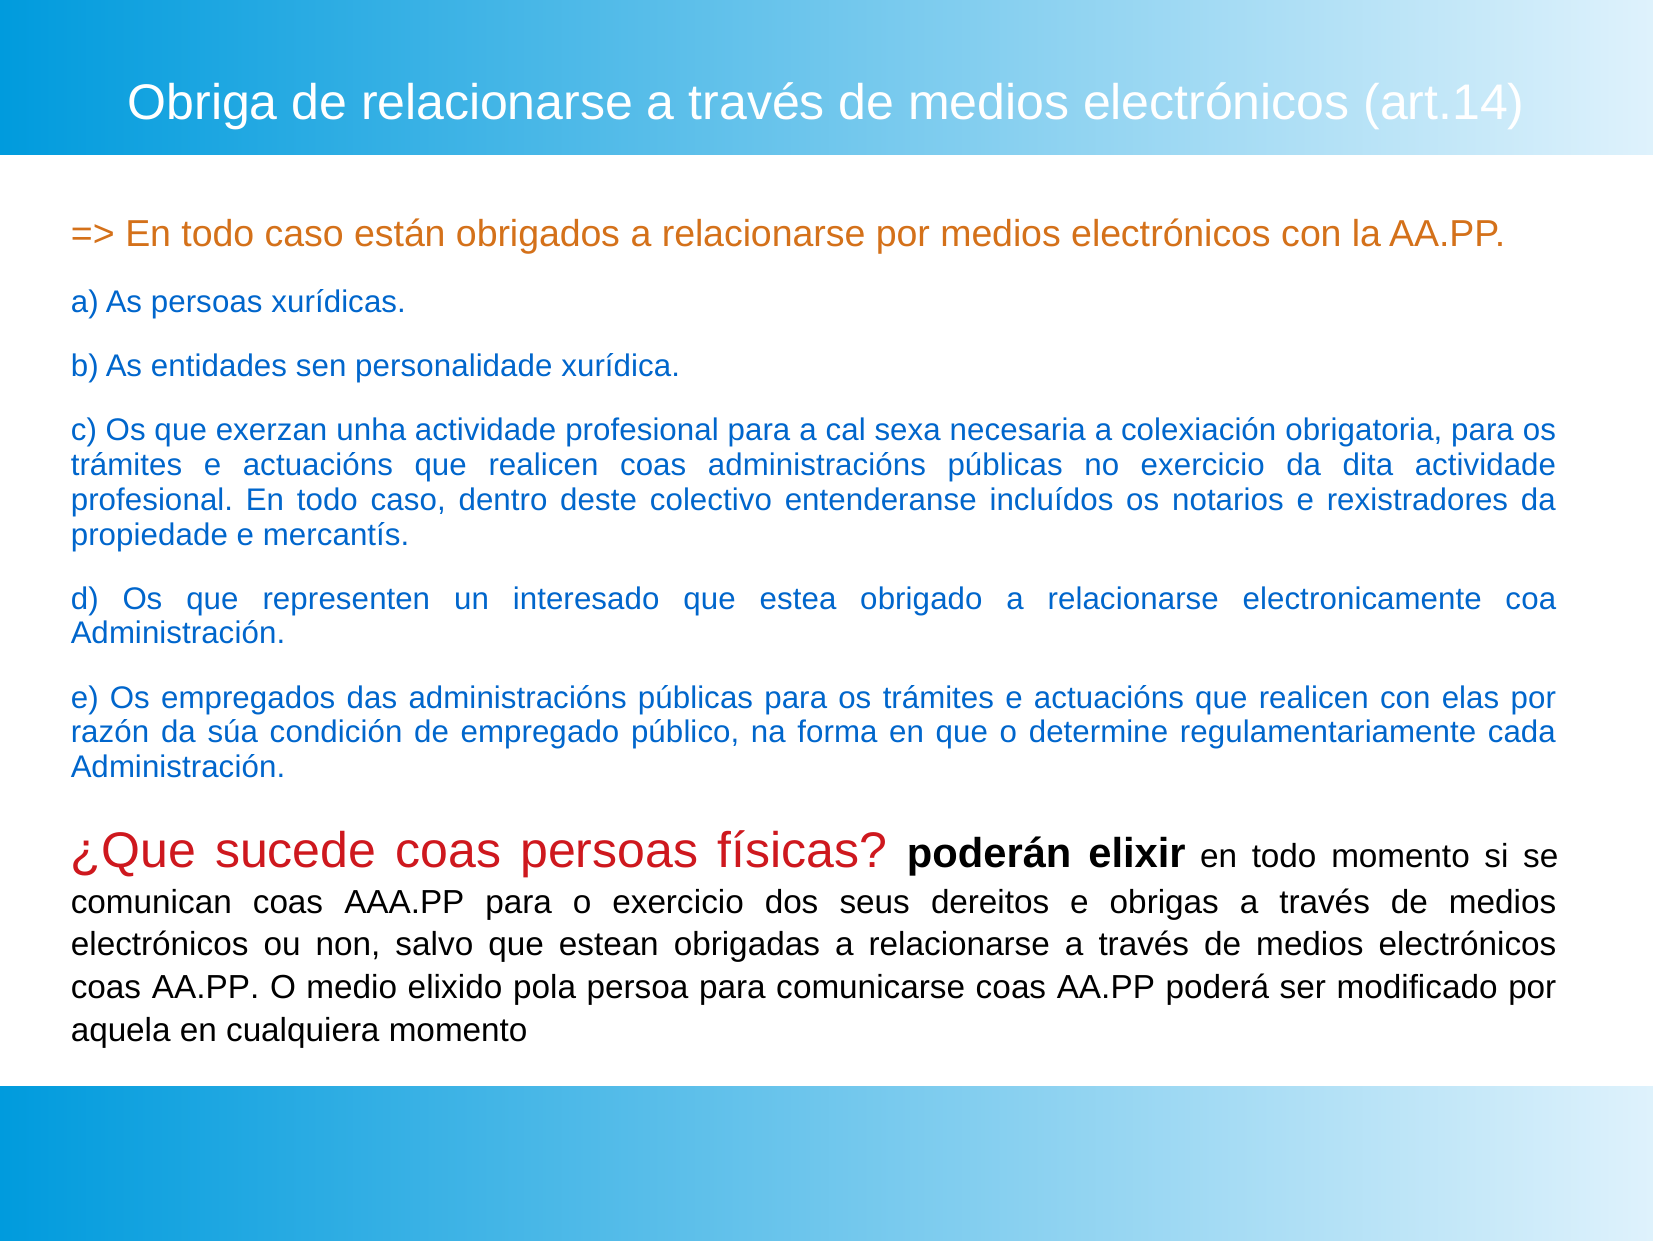

# Obriga de relacionarse a través de medios electrónicos (art.14)
=> En todo caso están obrigados a relacionarse por medios electrónicos con la AA.PP.
a) As persoas xurídicas.
b) As entidades sen personalidade xurídica.
c) Os que exerzan unha actividade profesional para a cal sexa necesaria a colexiación obrigatoria, para os trámites e actuacións que realicen coas administracións públicas no exercicio da dita actividade profesional. En todo caso, dentro deste colectivo entenderanse incluídos os notarios e rexistradores da propiedade e mercantís.
d) Os que representen un interesado que estea obrigado a relacionarse electronicamente coa Administración.
e) Os empregados das administracións públicas para os trámites e actuacións que realicen con elas por razón da súa condición de empregado público, na forma en que o determine regulamentariamente cada Administración.
¿Que sucede coas persoas físicas? poderán elixir en todo momento si se comunican coas AAA.PP para o exercicio dos seus dereitos e obrigas a través de medios electrónicos ou non, salvo que estean obrigadas a relacionarse a través de medios electrónicos coas AA.PP. O medio elixido pola persoa para comunicarse coas AA.PP poderá ser modificado por aquela en cualquiera momento